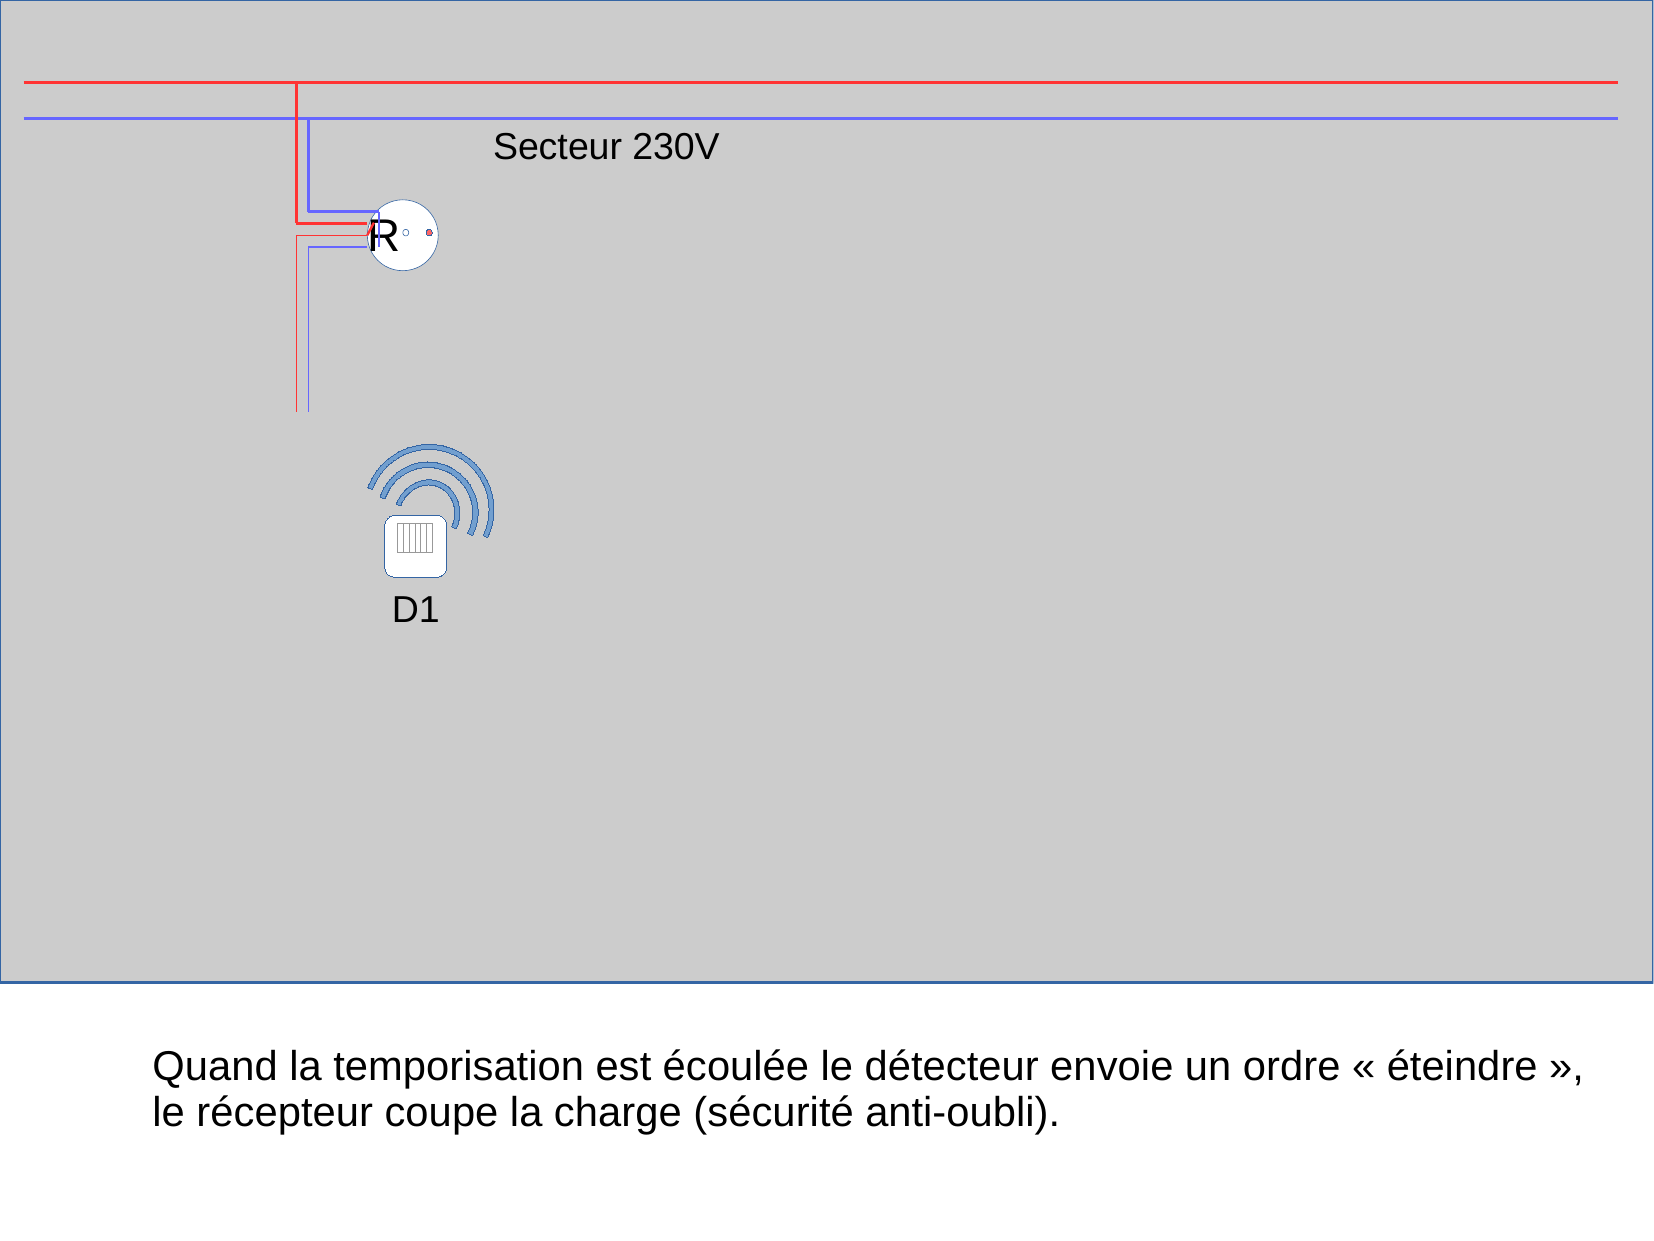

Secteur 230V
R
D1
Quand la temporisation est écoulée le détecteur envoie un ordre « éteindre »,
le récepteur coupe la charge (sécurité anti-oubli).